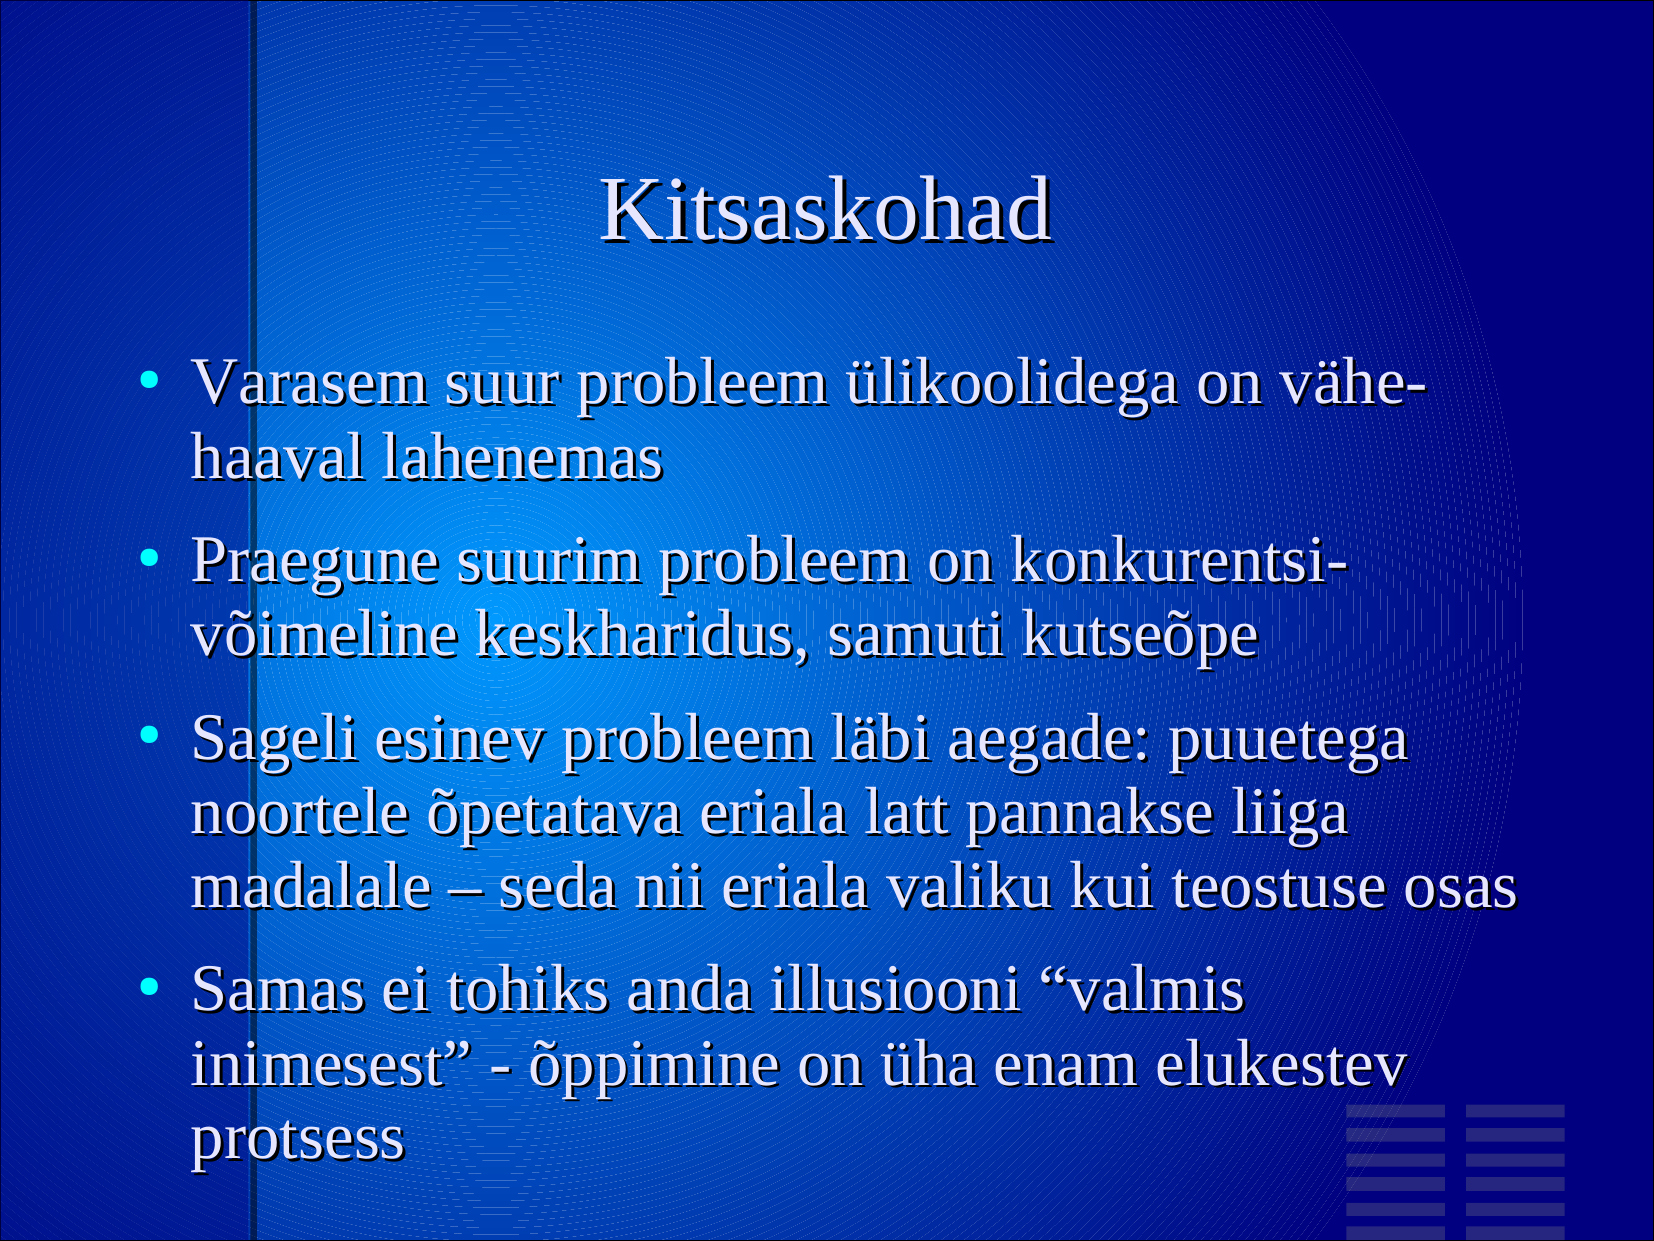

# Kitsaskohad
Varasem suur probleem ülikoolidega on vähe-haaval lahenemas
Praegune suurim probleem on konkurentsi-võimeline keskharidus, samuti kutseõpe
Sageli esinev probleem läbi aegade: puuetega noortele õpetatava eriala latt pannakse liiga madalale – seda nii eriala valiku kui teostuse osas
Samas ei tohiks anda illusiooni “valmis inimesest” - õppimine on üha enam elukestev protsess